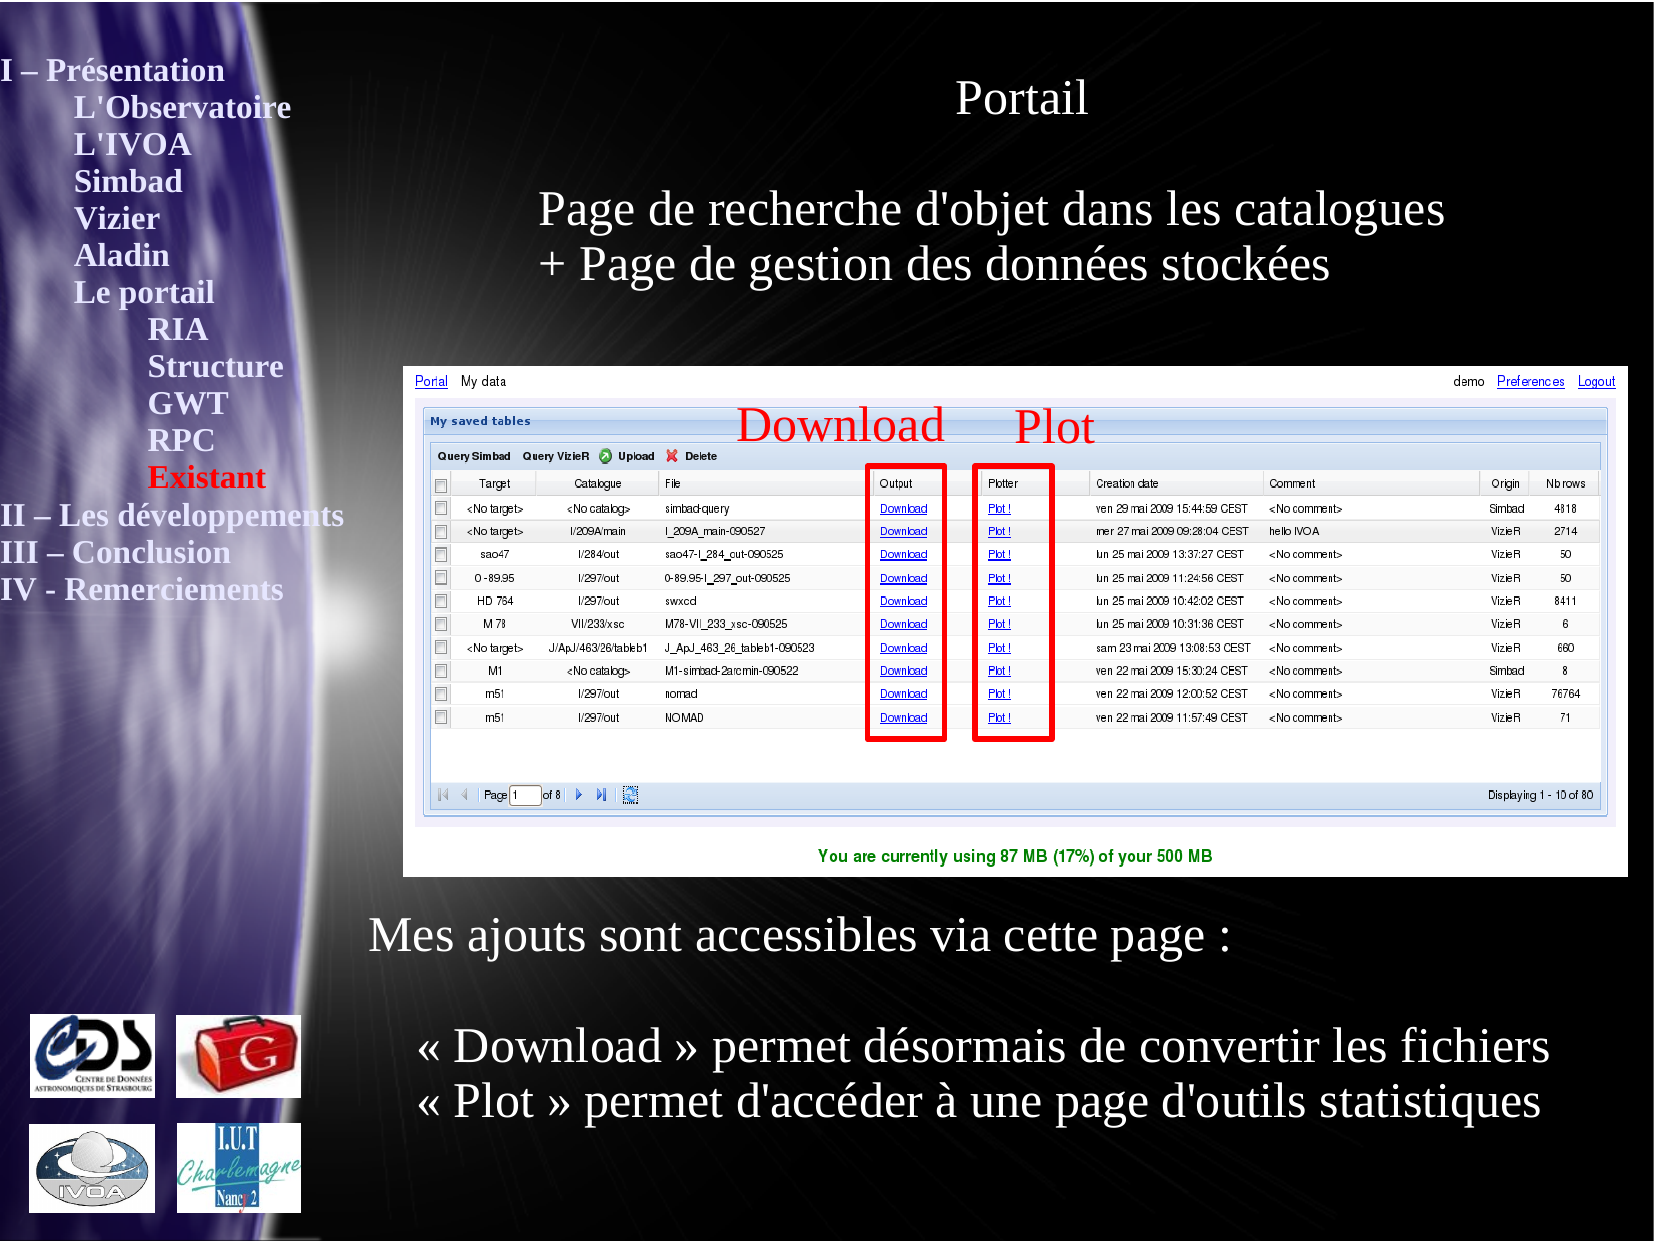

# I – Présentation L'Observatoire L'IVOA Simbad Vizier Aladin Le portail RIA Structure GWT RPC Existant II – Les développements III – Conclusion IV - Remerciements
Portail
Page de recherche d'objet dans les catalogues
+ Page de gestion des données stockées
Download
Plot
Mes ajouts sont accessibles via cette page :
 « Download » permet désormais de convertir les fichiers
 « Plot » permet d'accéder à une page d'outils statistiques